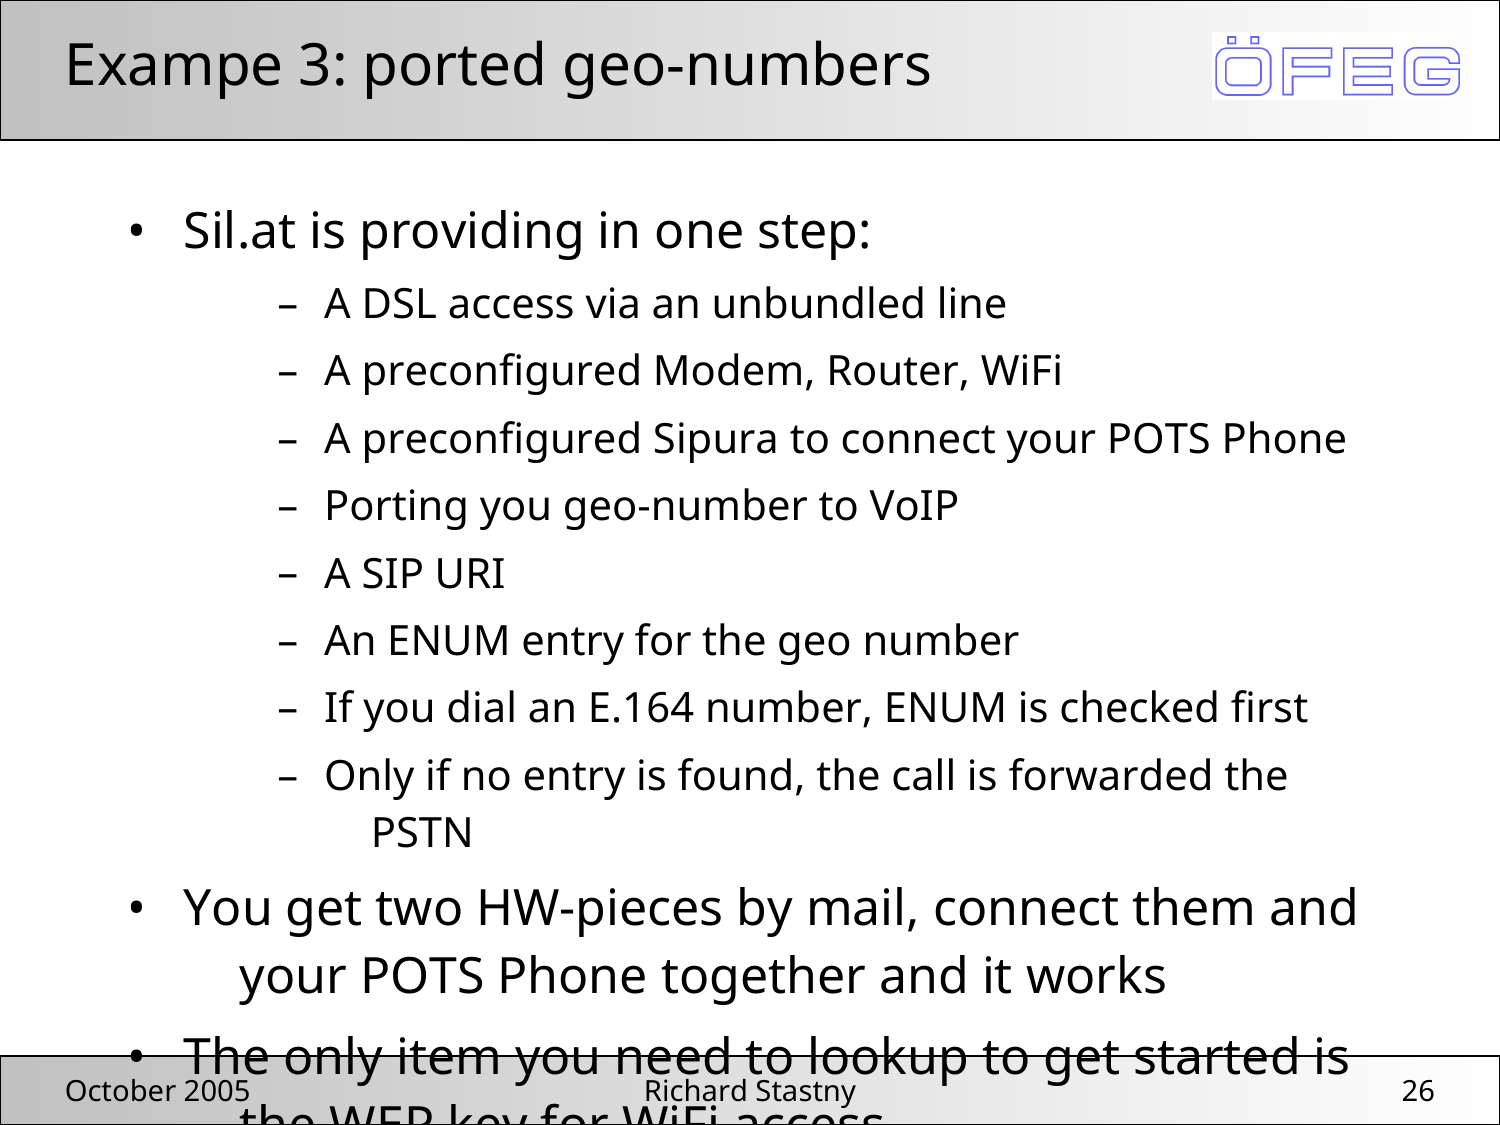

# Exampe 3: ported geo-numbers
Sil.at is providing in one step:
A DSL access via an unbundled line
A preconfigured Modem, Router, WiFi
A preconfigured Sipura to connect your POTS Phone
Porting you geo-number to VoIP
A SIP URI
An ENUM entry for the geo number
If you dial an E.164 number, ENUM is checked first
Only if no entry is found, the call is forwarded the PSTN
You get two HW-pieces by mail, connect them and your POTS Phone together and it works
The only item you need to lookup to get started is the WEP key for WiFi access.
October 2005
Richard Stastny
26